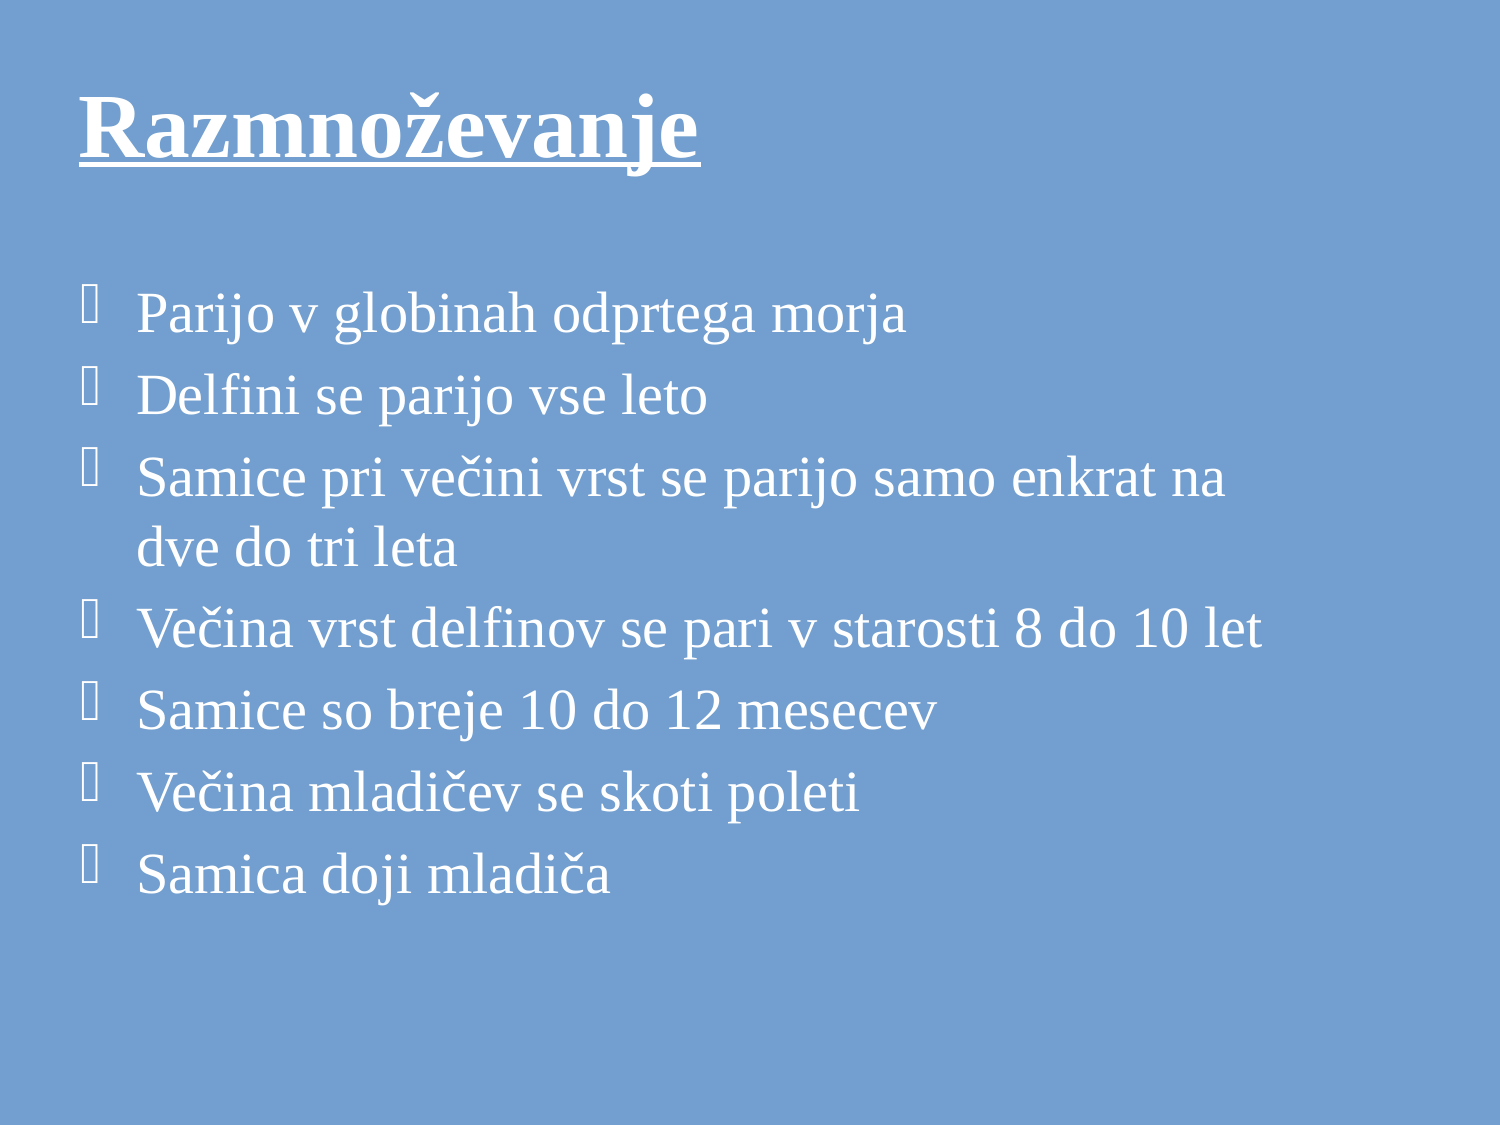

Razmnoževanje
# Parijo v globinah odprtega morja
Delfini se parijo vse leto
Samice pri večini vrst se parijo samo enkrat na dve do tri leta
Večina vrst delfinov se pari v starosti 8 do 10 let
Samice so breje 10 do 12 mesecev
Večina mladičev se skoti poleti
Samica doji mladiča